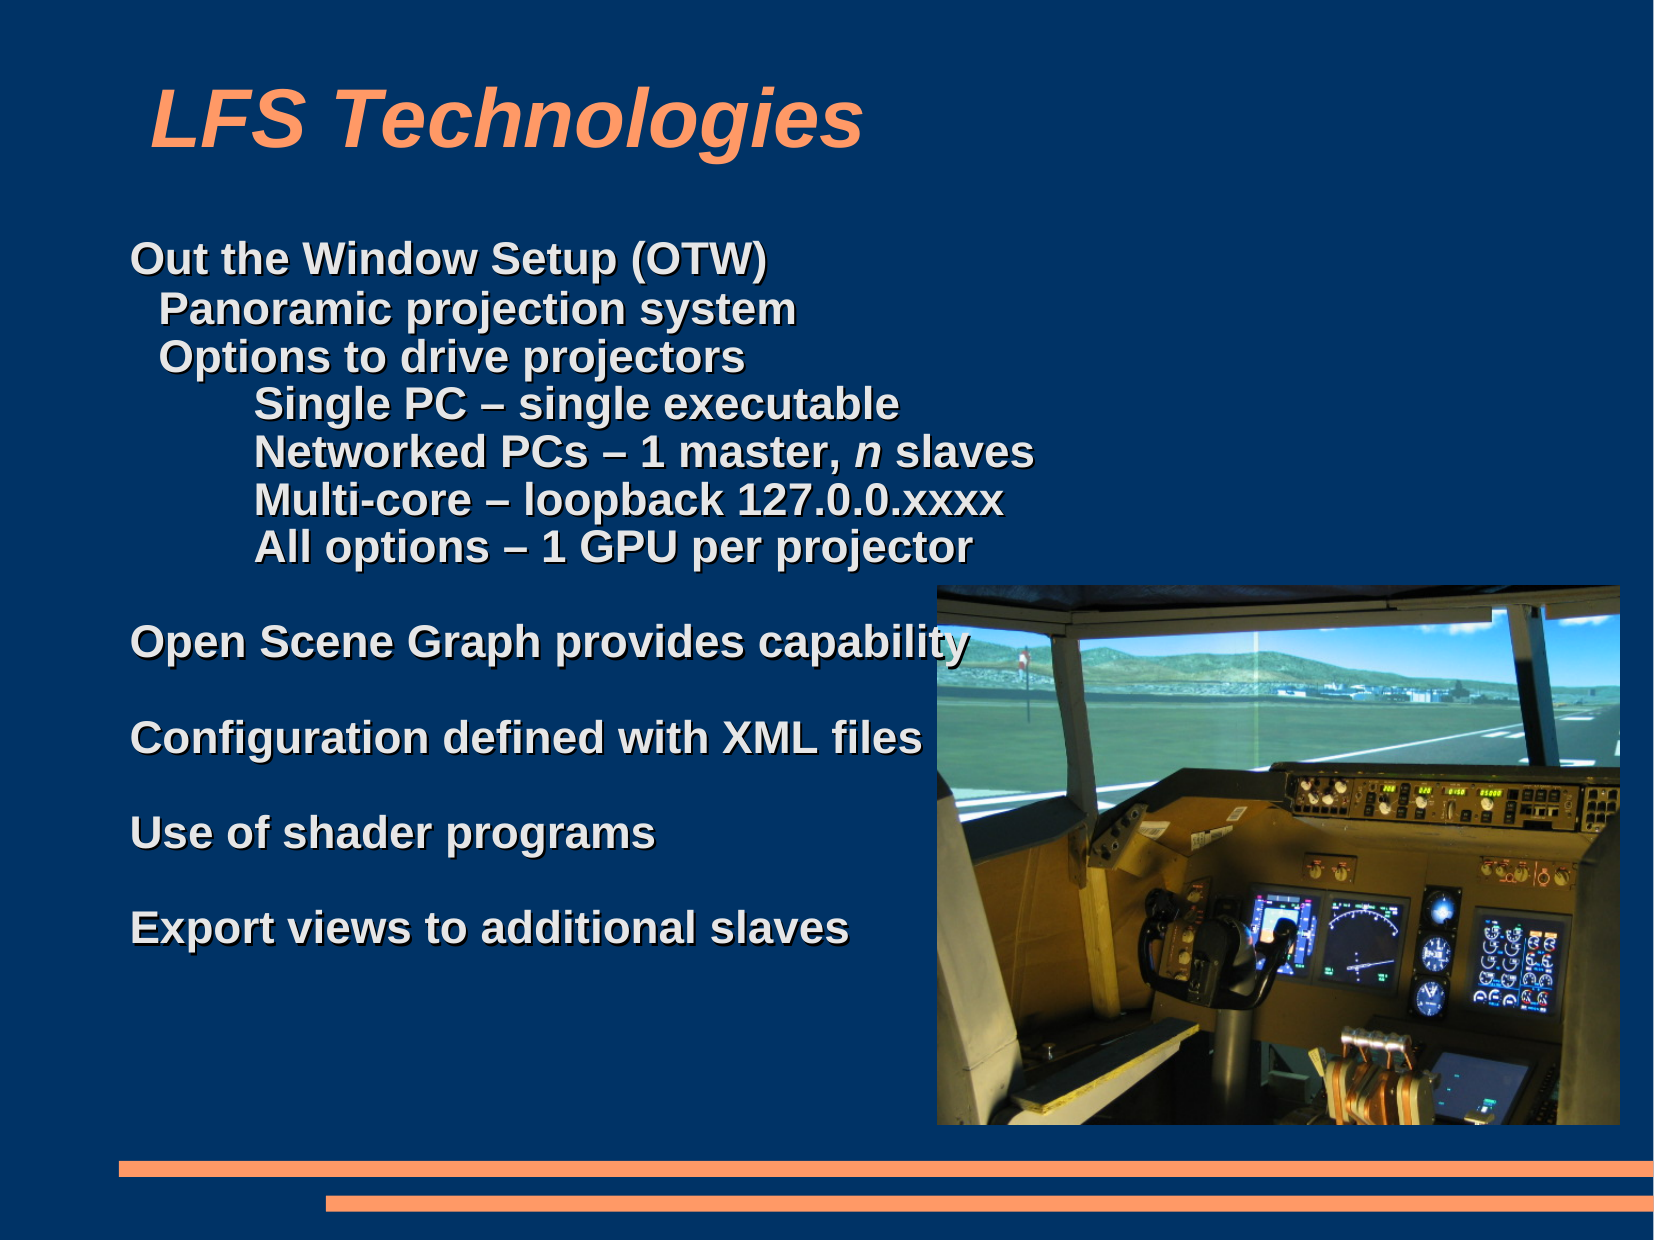

# LFS Technologies
Out the Window Setup (OTW)‏
Panoramic projection system
Options to drive projectors
Single PC – single executable
Networked PCs – 1 master, n slaves
Multi-core – loopback 127.0.0.xxxx
All options – 1 GPU per projector
Open Scene Graph provides capability
Configuration defined with XML files
Use of shader programs
Export views to additional slaves